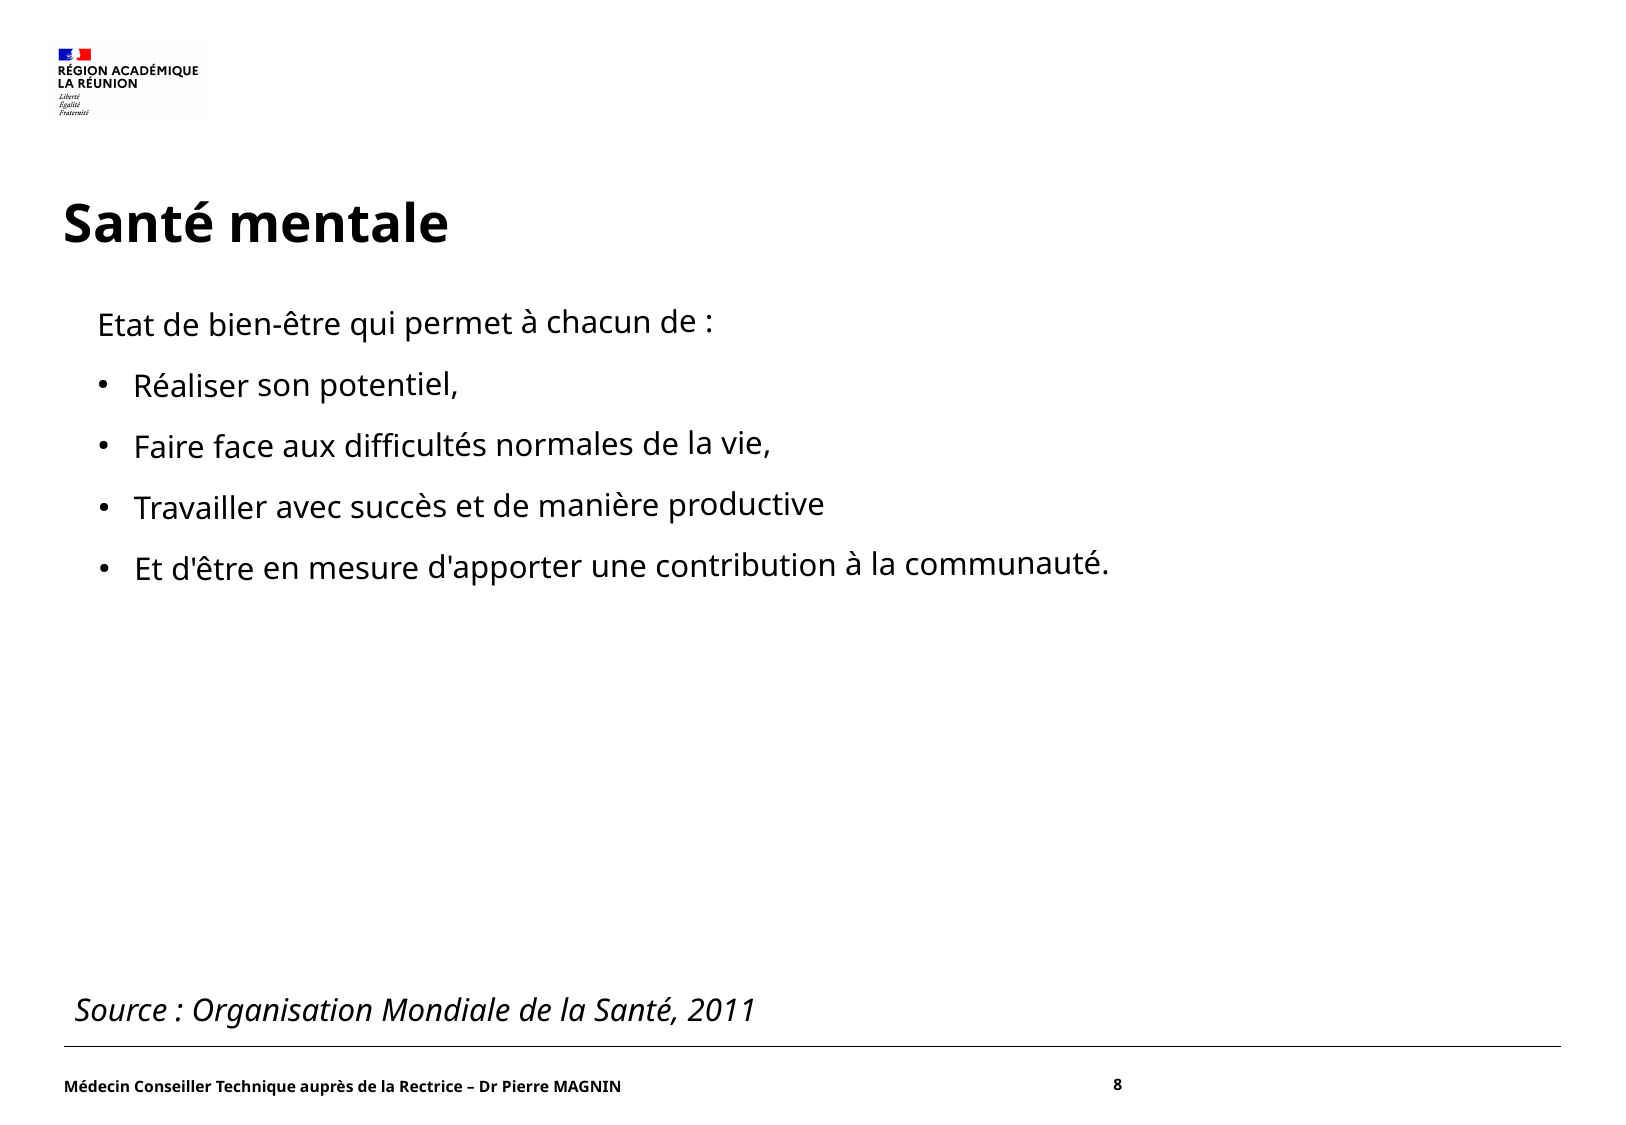

# Santé mentale
Etat de bien-être qui permet à chacun de :
Réaliser son potentiel,
Faire face aux difficultés normales de la vie,
Travailler avec succès et de manière productive
Et d'être en mesure d'apporter une contribution à la communauté.
Source : Organisation Mondiale de la Santé, 2011
Médecin Conseiller Technique auprès de la Rectrice – Dr Pierre MAGNIN